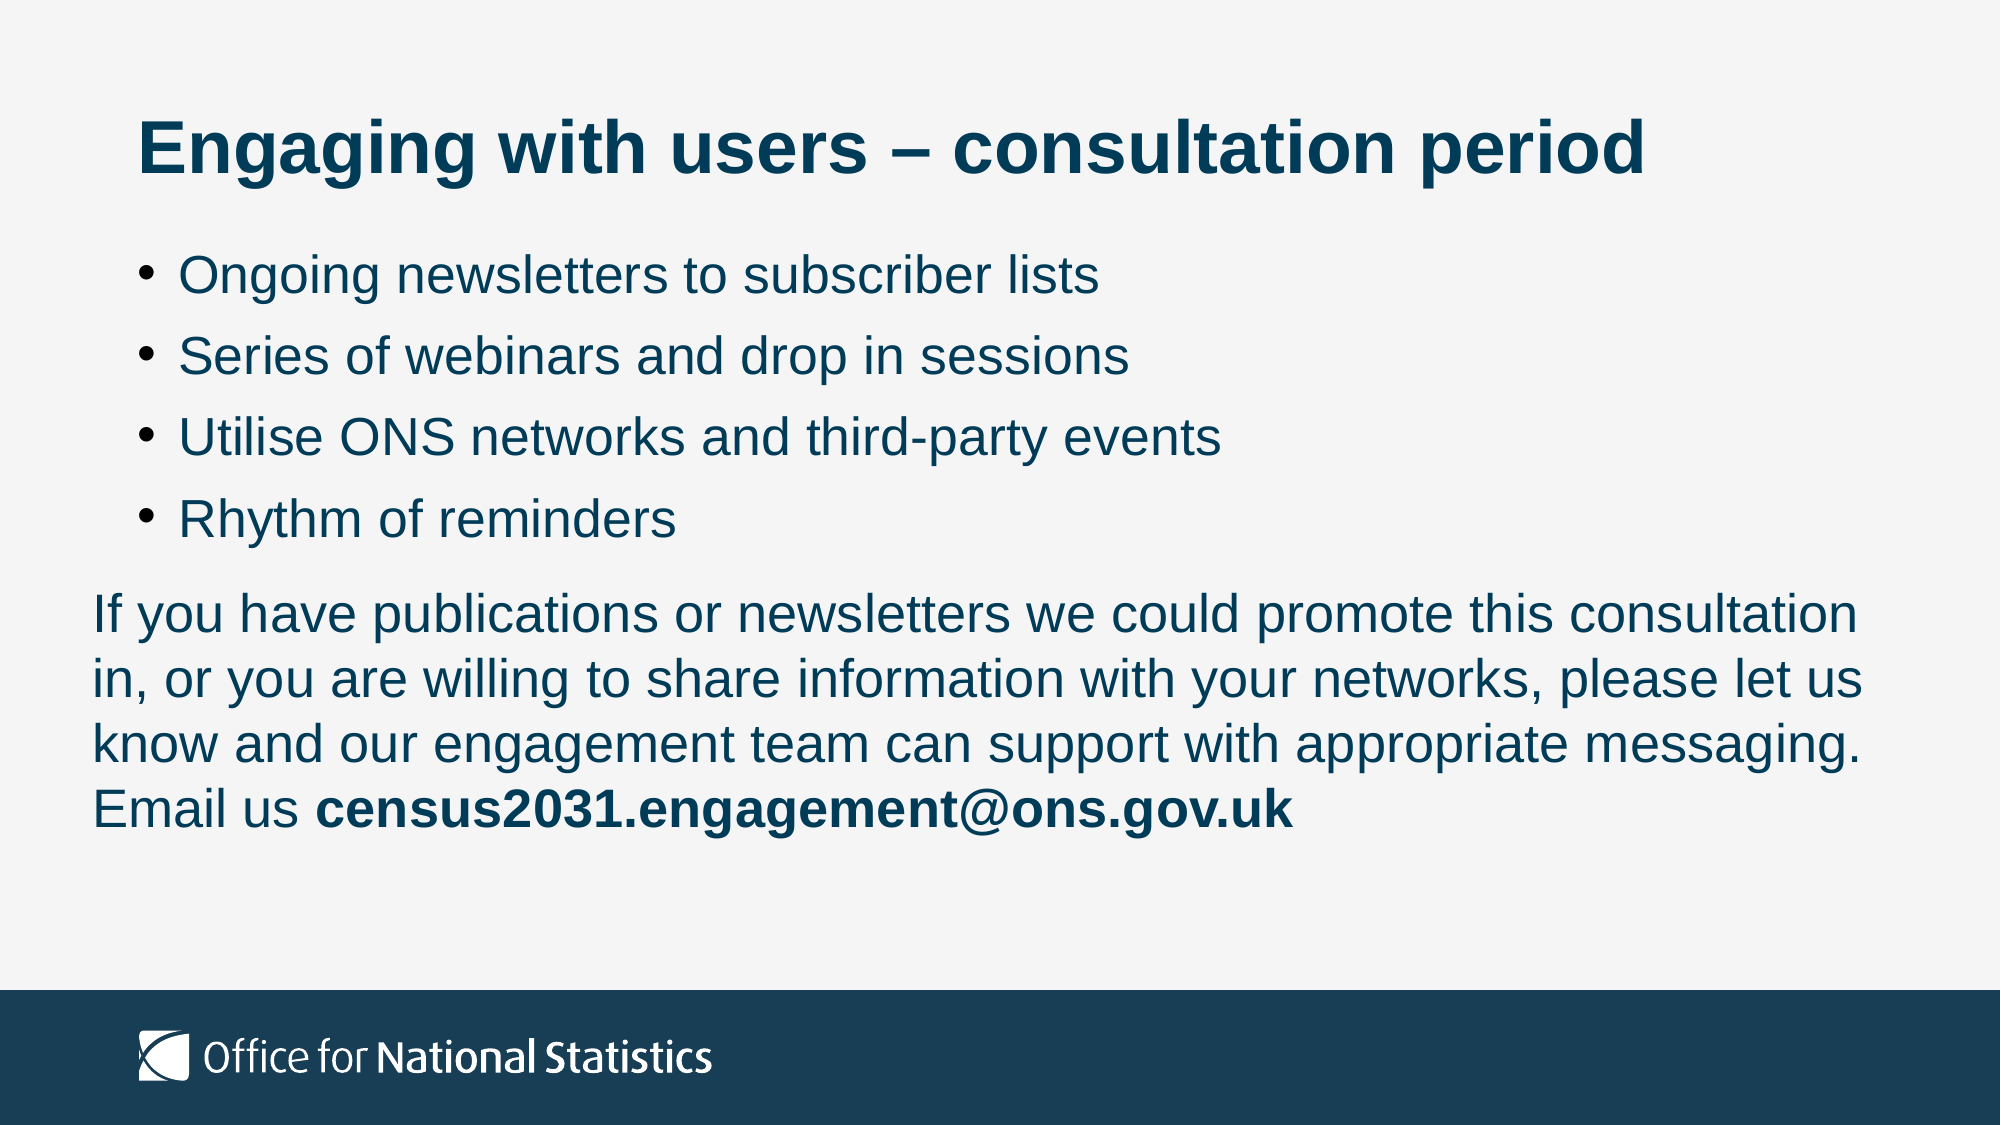

# Engaging with users – consultation period
Ongoing newsletters to subscriber lists
Series of webinars and drop in sessions
Utilise ONS networks and third-party events
Rhythm of reminders
If you have publications or newsletters we could promote this consultation in, or you are willing to share information with your networks, please let us know and our engagement team can support with appropriate messaging. Email us census2031.engagement@ons.gov.uk